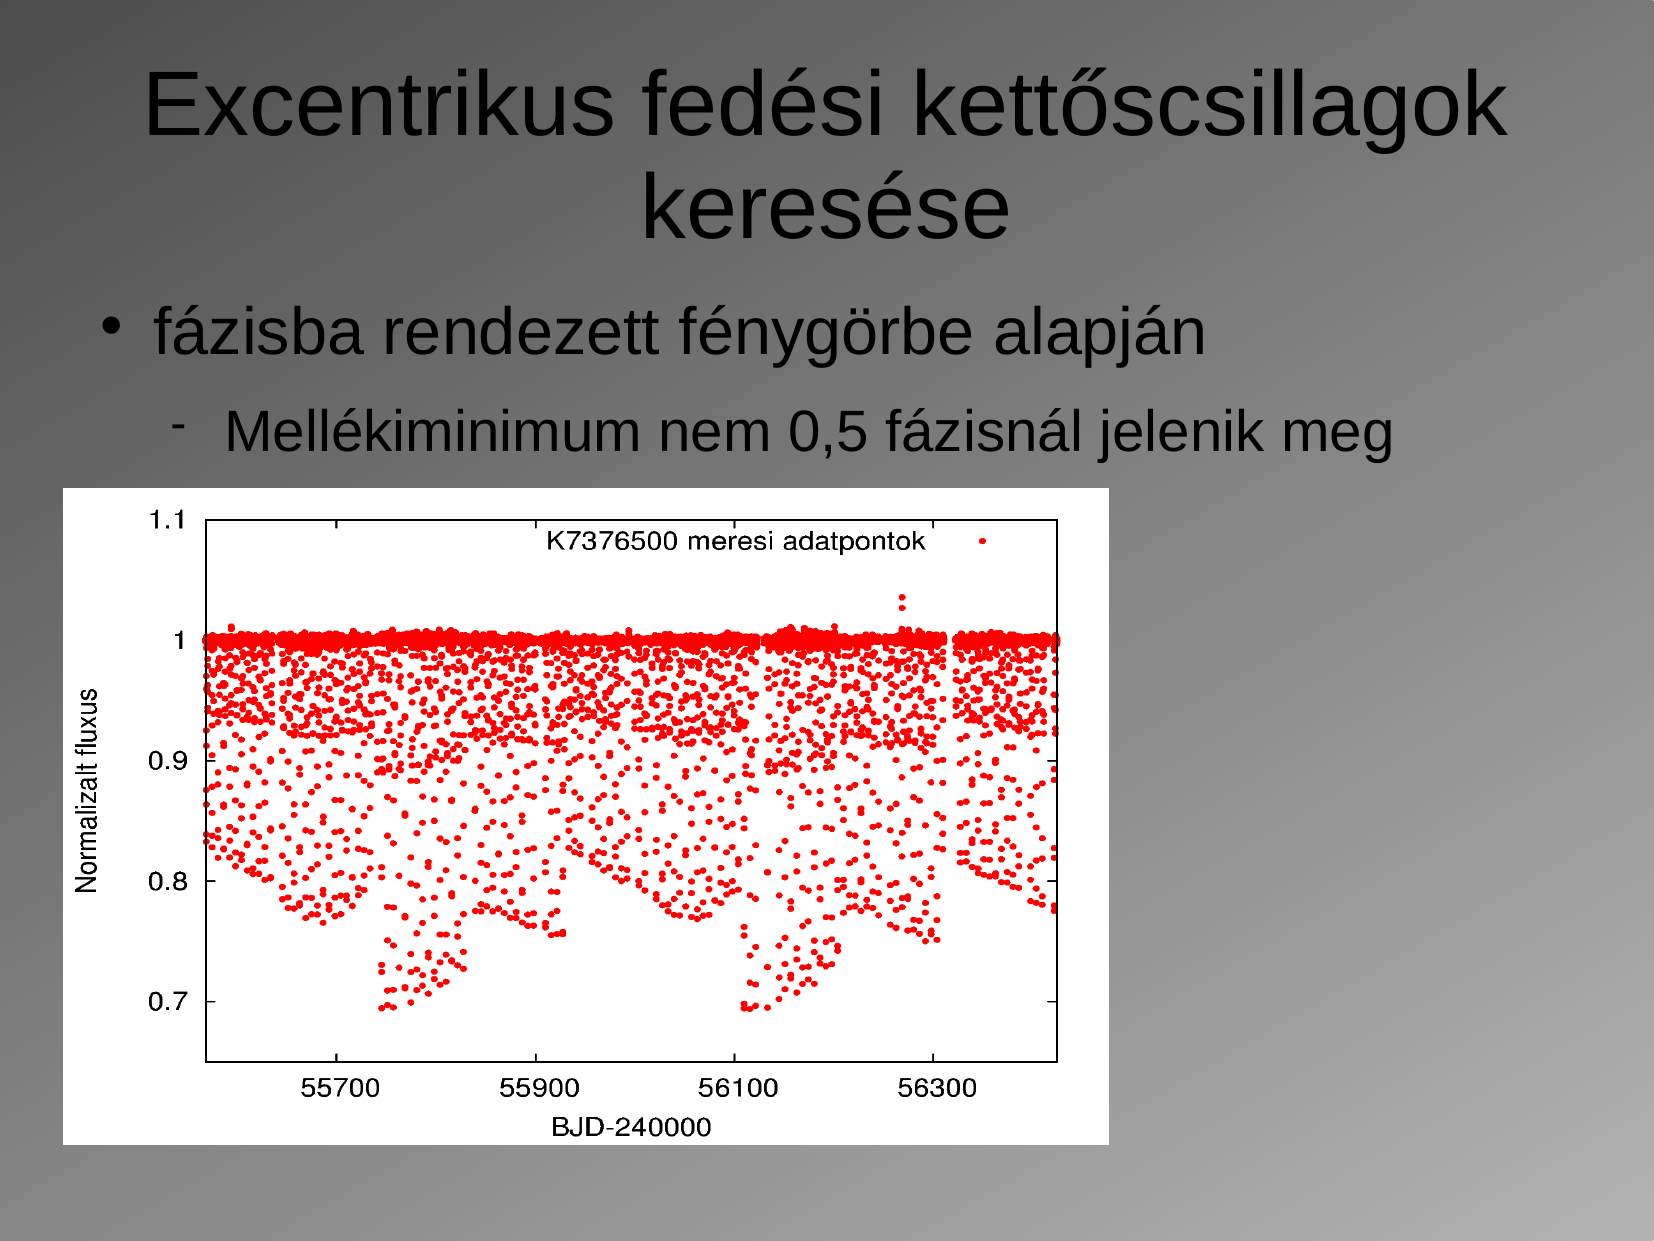

# Excentrikus fedési kettőscsillagok keresése
fázisba rendezett fénygörbe alapján
Mellékiminimum nem 0,5 fázisnál jelenik meg